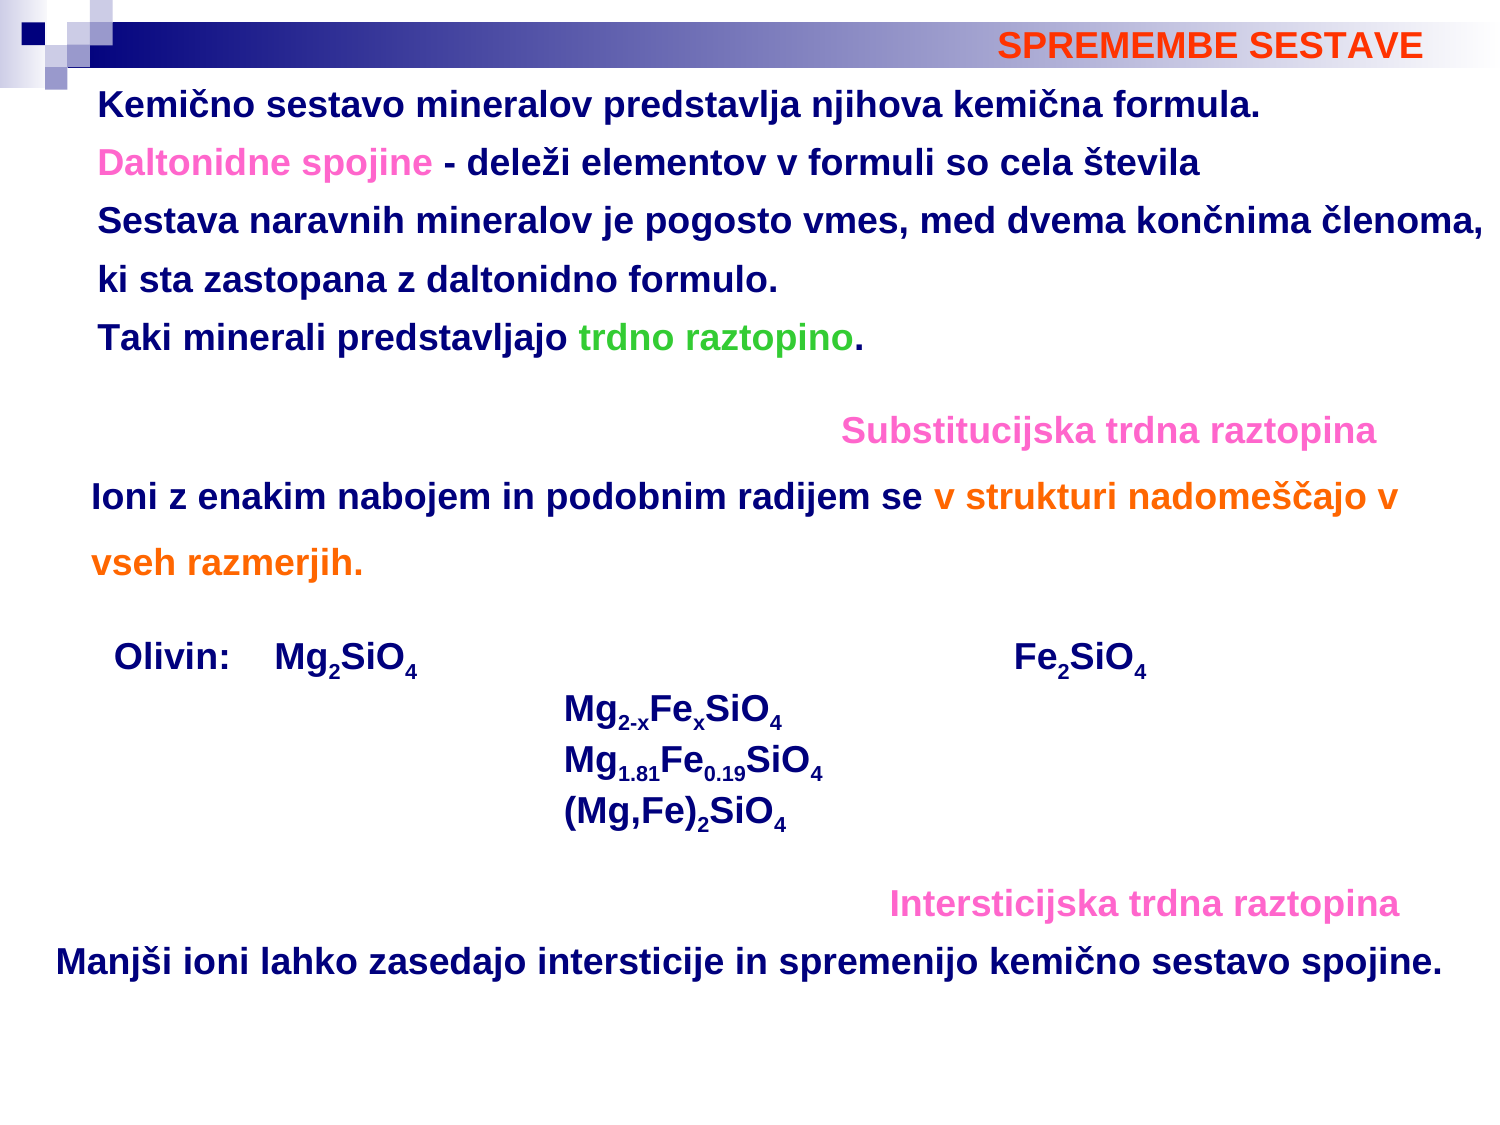

SPREMEMBE SESTAVE
Kemično sestavo mineralov predstavlja njihova kemična formula.
Daltonidne spojine - deleži elementov v formuli so cela števila
Sestava naravnih mineralov je pogosto vmes, med dvema končnima členoma,
ki sta zastopana z daltonidno formulo.
Taki minerali predstavljajo trdno raztopino.
					Substitucijska trdna raztopina
Ioni z enakim nabojem in podobnim radijem se v strukturi nadomeščajo v
vseh razmerjih.
Olivin:	 Mg2SiO4				Fe2SiO4
			Mg2-xFexSiO4
			Mg1.81Fe0.19SiO4
			(Mg,Fe)2SiO4
					 Intersticijska trdna raztopina
Manjši ioni lahko zasedajo intersticije in spremenijo kemično sestavo spojine.